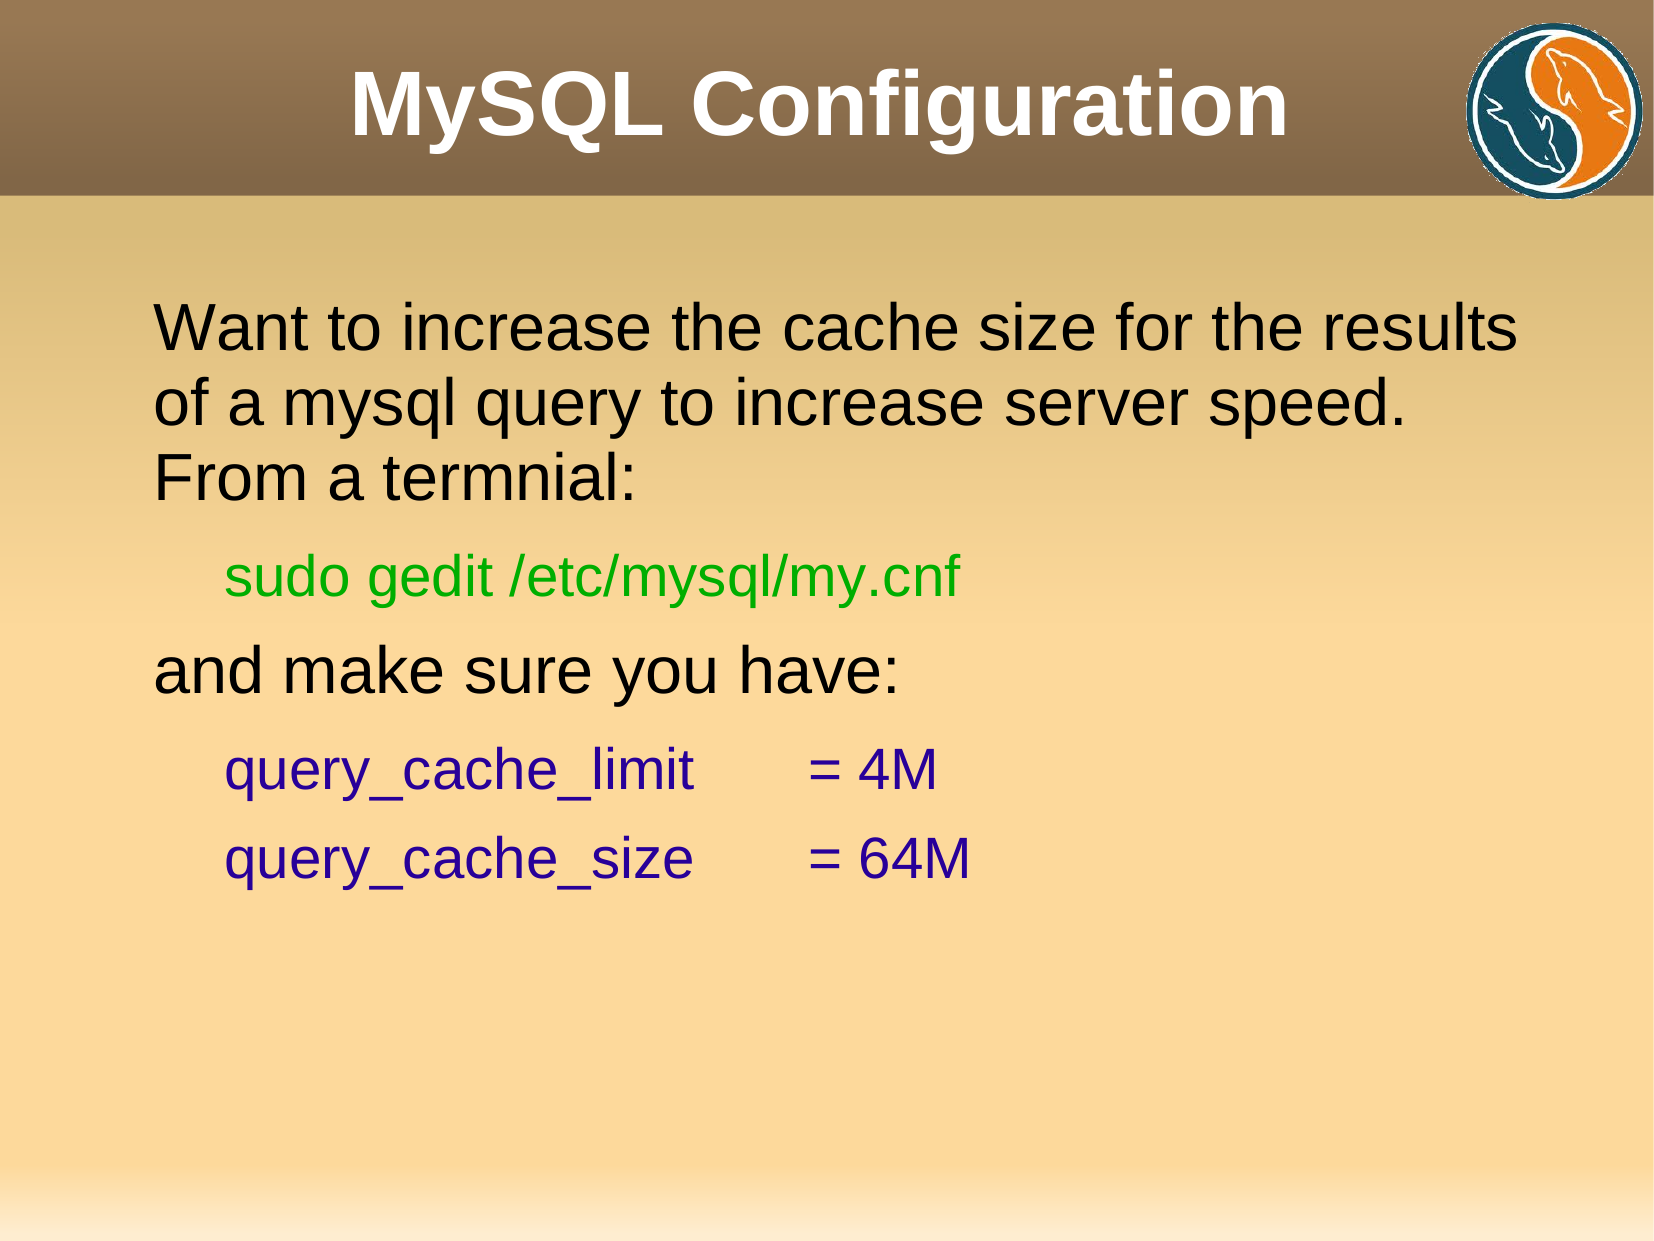

# MySQL Configuration
Want to increase the cache size for the results of a mysql query to increase server speed. From a termnial:
sudo gedit /etc/mysql/my.cnf
and make sure you have:
query_cache_limit = 4M
query_cache_size = 64M